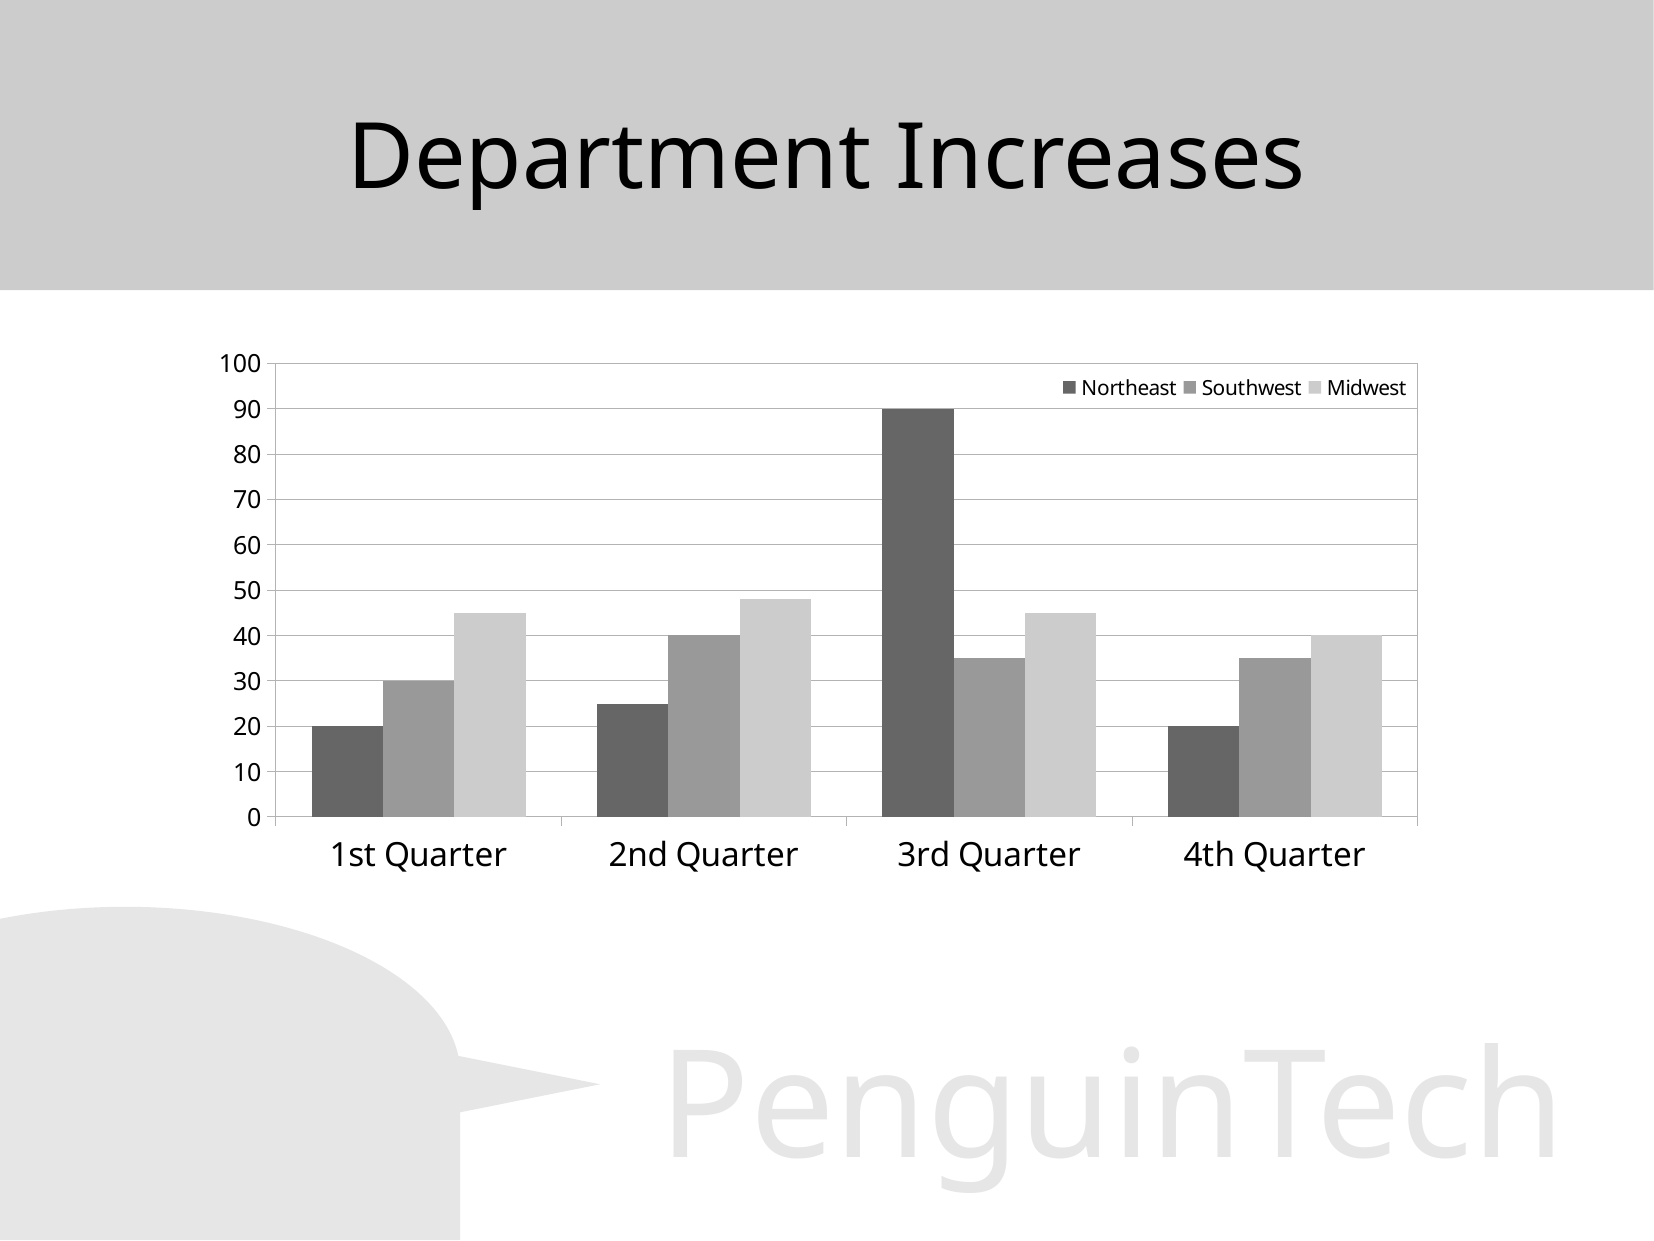

# Department Increases
### Chart
| Category | Northeast | Southwest | Midwest |
|---|---|---|---|
| 1st Quarter | 20.0 | 30.0 | 45.0 |
| 2nd Quarter | 25.0 | 40.0 | 48.0 |
| 3rd Quarter | 90.0 | 35.0 | 45.0 |
| 4th Quarter | 20.0 | 35.0 | 40.0 |